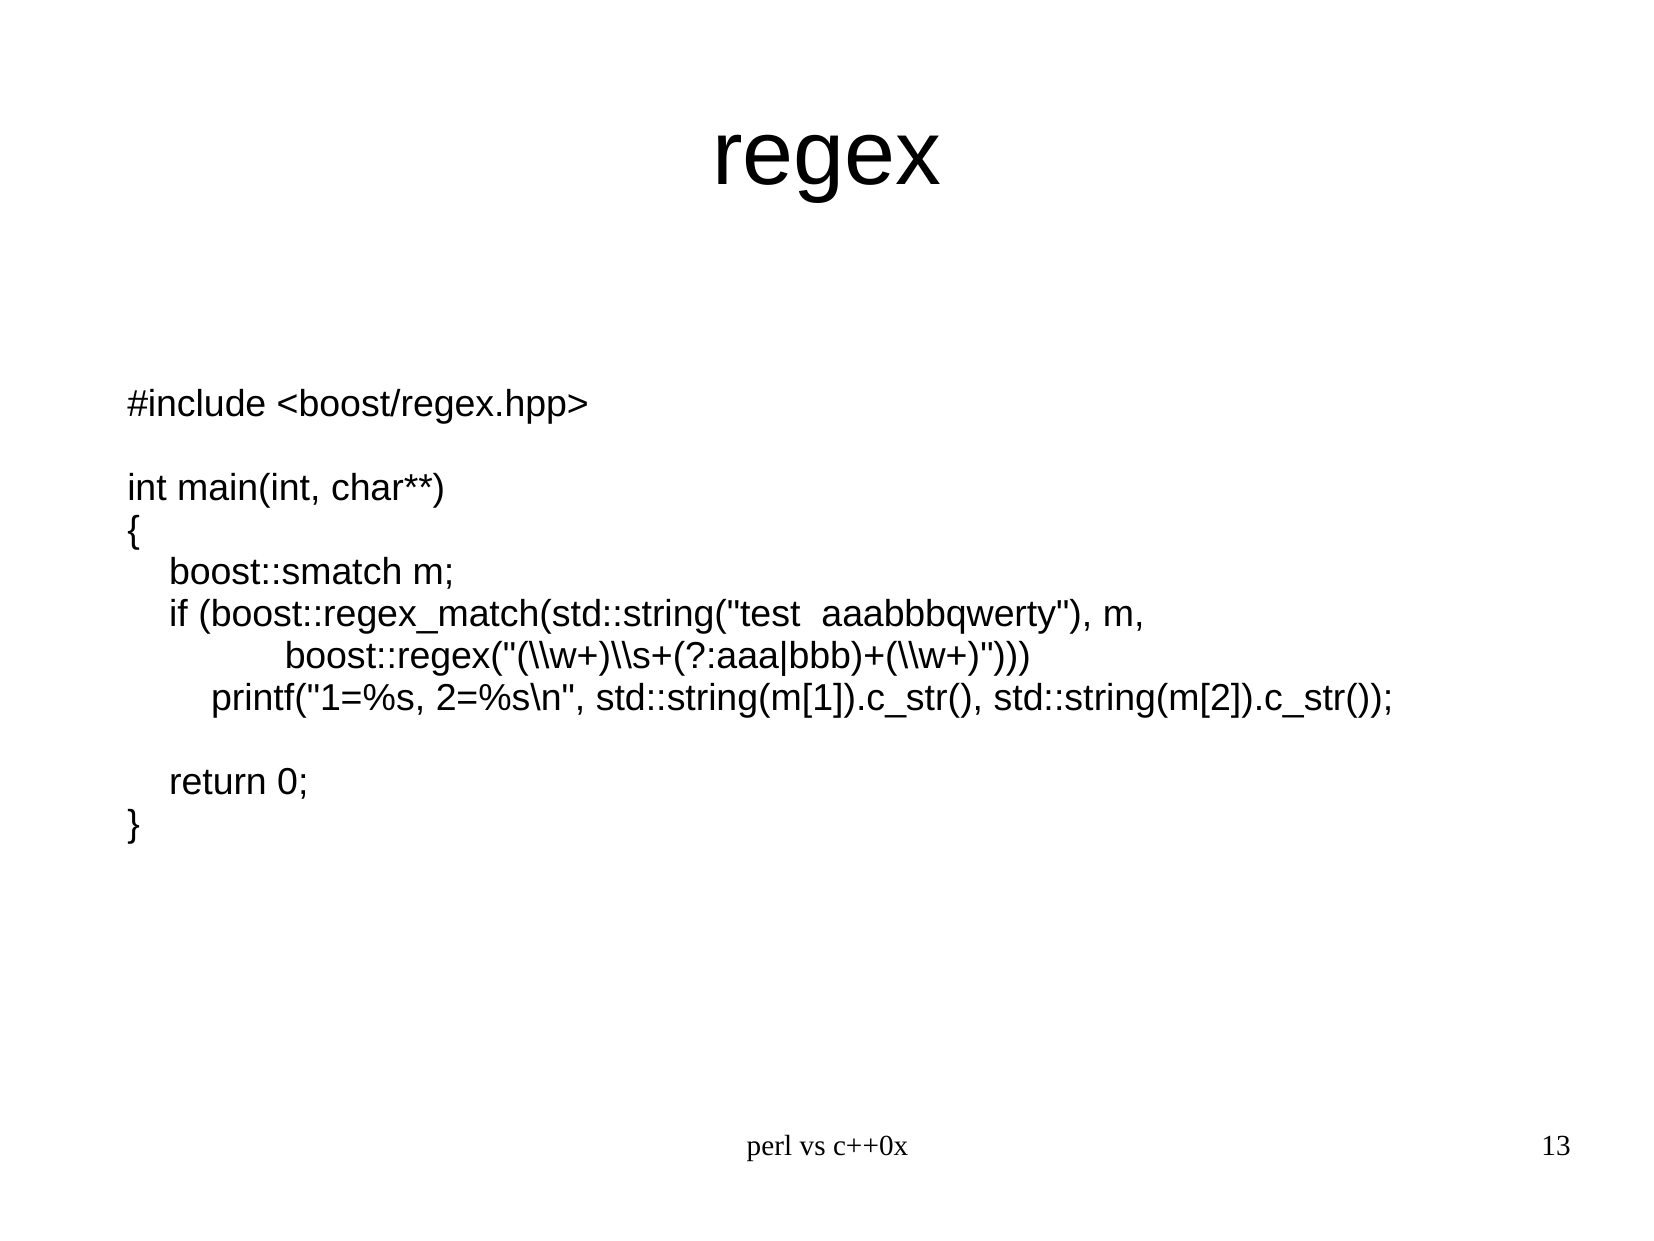

# regex
#include <boost/regex.hpp>
int main(int, char**)
{
 boost::smatch m;
 if (boost::regex_match(std::string("test aaabbbqwerty"), m,
 boost::regex("(\\w+)\\s+(?:aaa|bbb)+(\\w+)")))
 printf("1=%s, 2=%s\n", std::string(m[1]).c_str(), std::string(m[2]).c_str());
 return 0;
}
perl vs c++0x
13